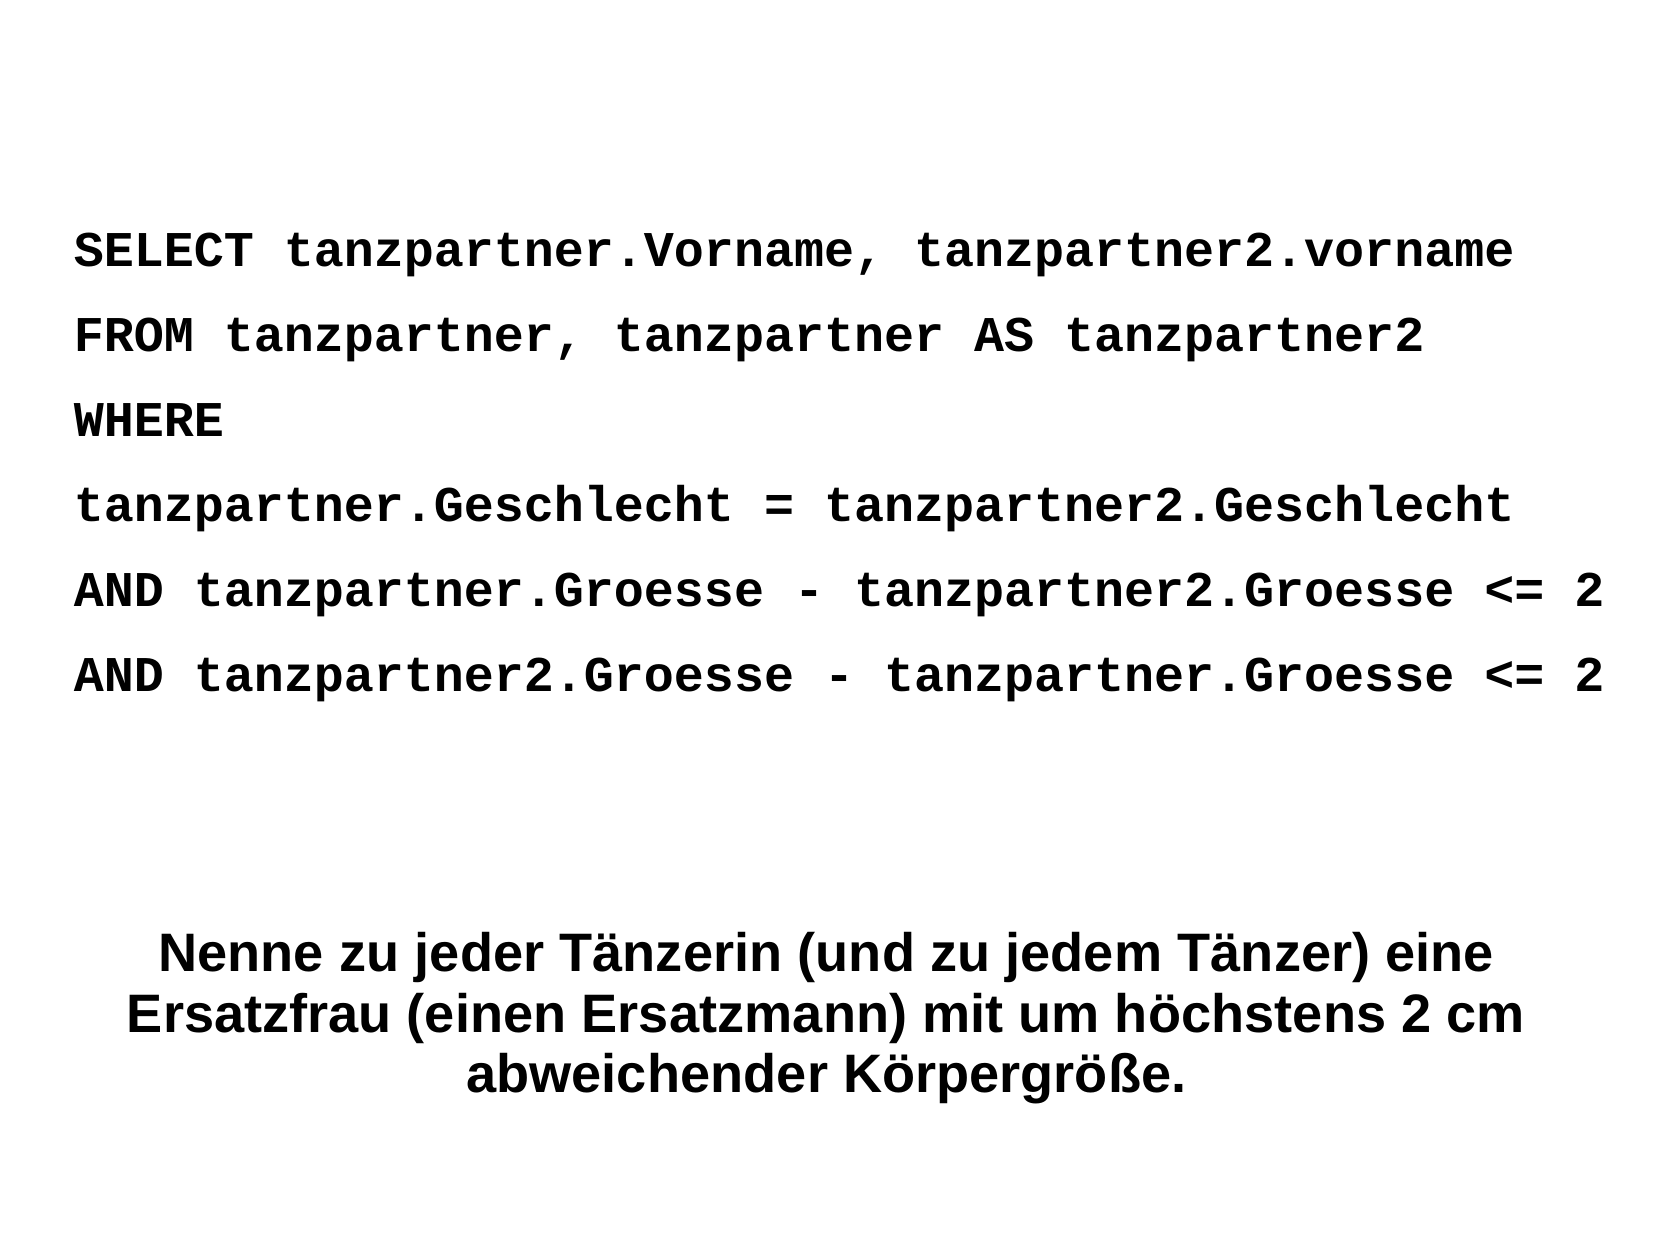

SELECT tanzpartner.Vorname, tanzpartner2.vorname
FROM tanzpartner, tanzpartner AS tanzpartner2
WHERE
tanzpartner.Geschlecht = tanzpartner2.Geschlecht
AND tanzpartner.Groesse - tanzpartner2.Groesse <= 2
AND tanzpartner2.Groesse - tanzpartner.Groesse <= 2
Nenne zu jeder Tänzerin (und zu jedem Tänzer) eine Ersatzfrau (einen Ersatzmann) mit um höchstens 2 cm abweichender Körpergröße.